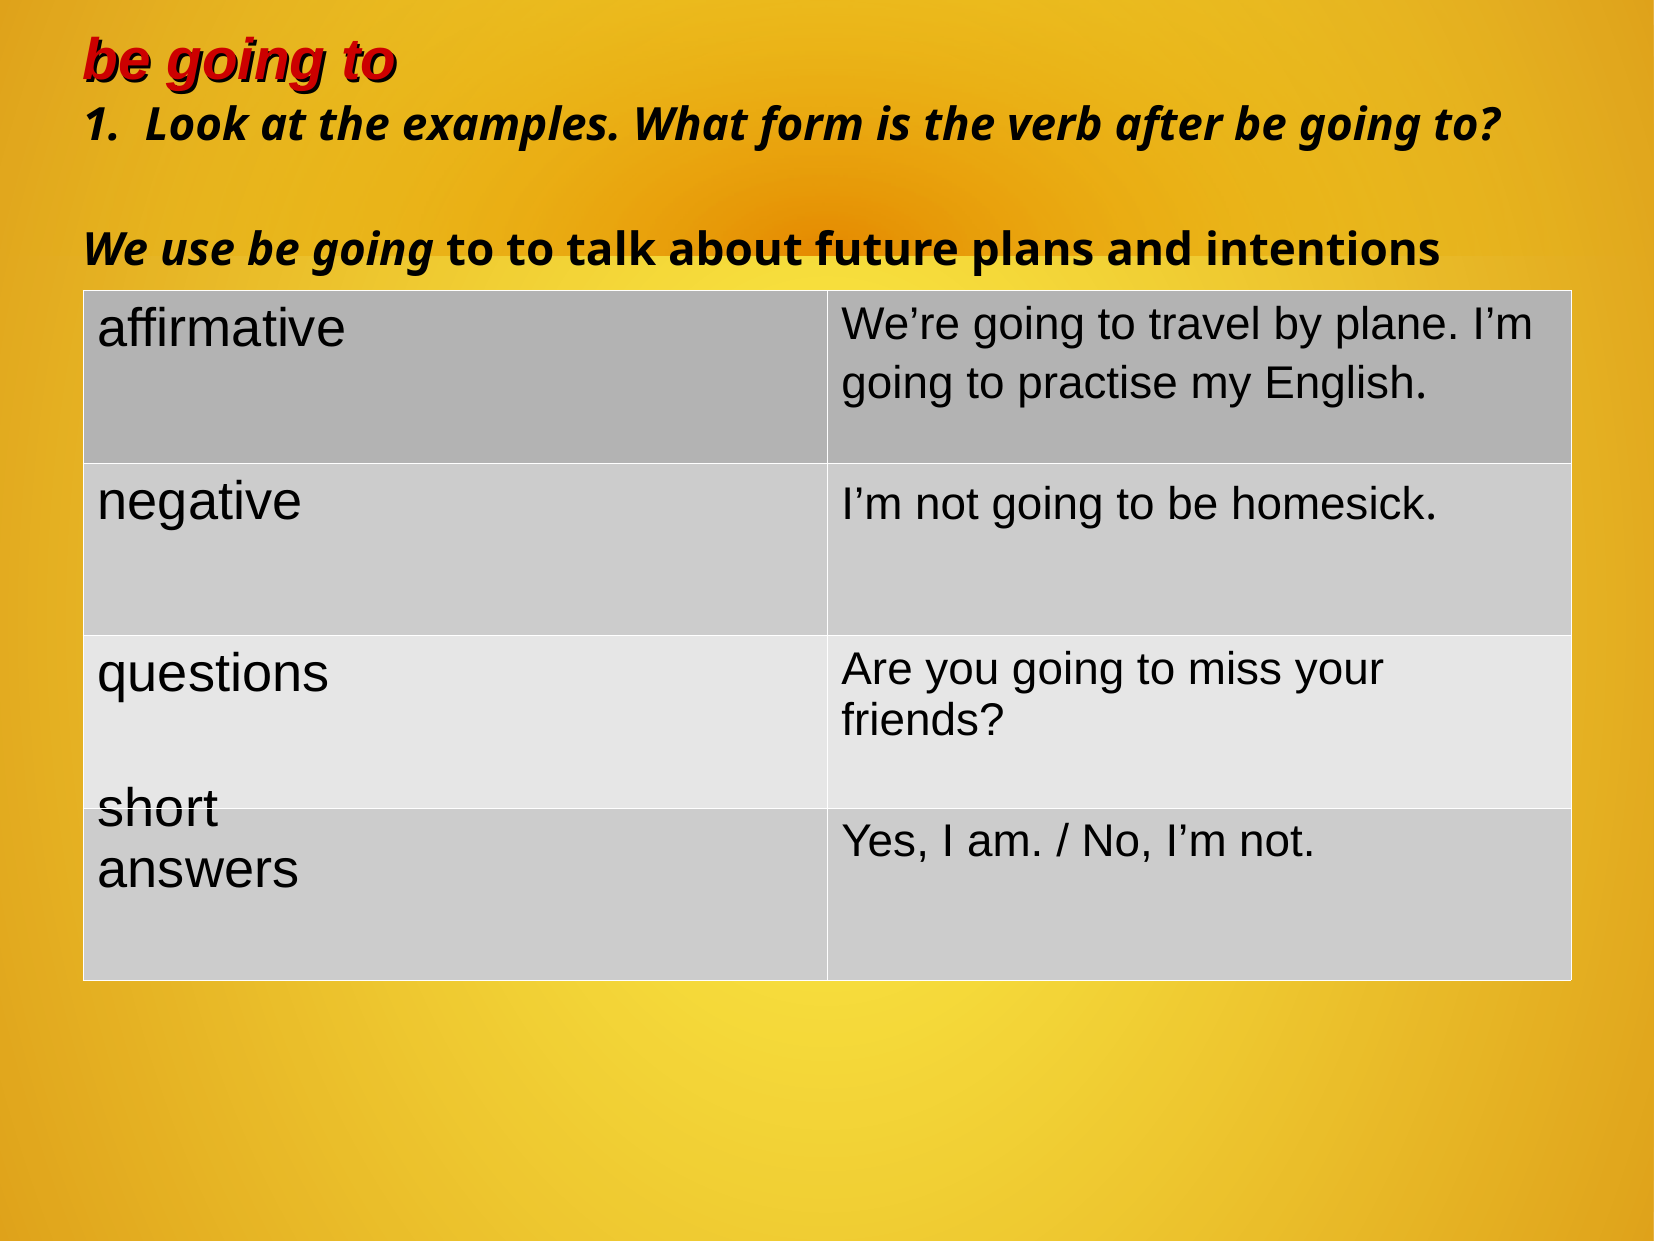

# be going to 1. Look at the examples. What form is the verb after be going to? We use be going to to talk about future plans and intentions
| affirmative | We’re going to travel by plane. I’m going to practise my English. |
| --- | --- |
| negative | I’m not going to be homesick. |
| questions | Are you going to miss your friends? |
| short answers | Yes, I am. / No, I’m not. |